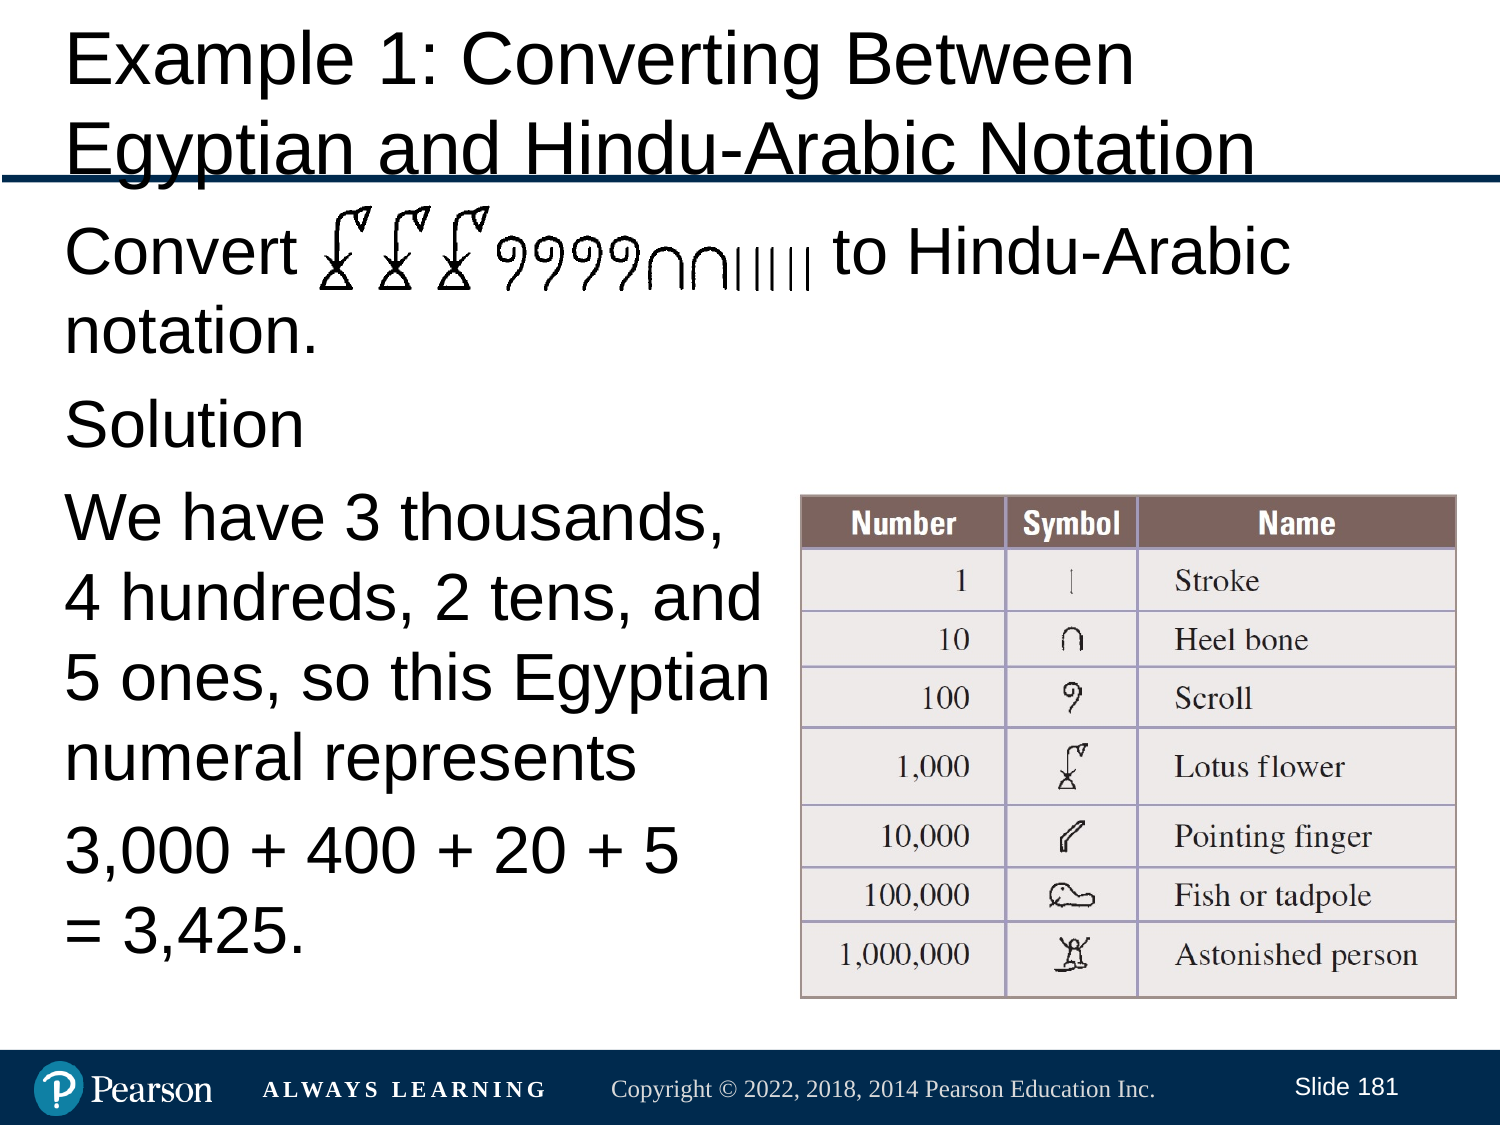

# Example 1: Converting Between Egyptian and Hindu-Arabic Notation
Convert to Hindu-Arabic notation.
Solution
We have 3 thousands,
4 hundreds, 2 tens, and
5 ones, so this Egyptian
numeral represents
3,000 + 400 + 20 + 5
= 3,425.